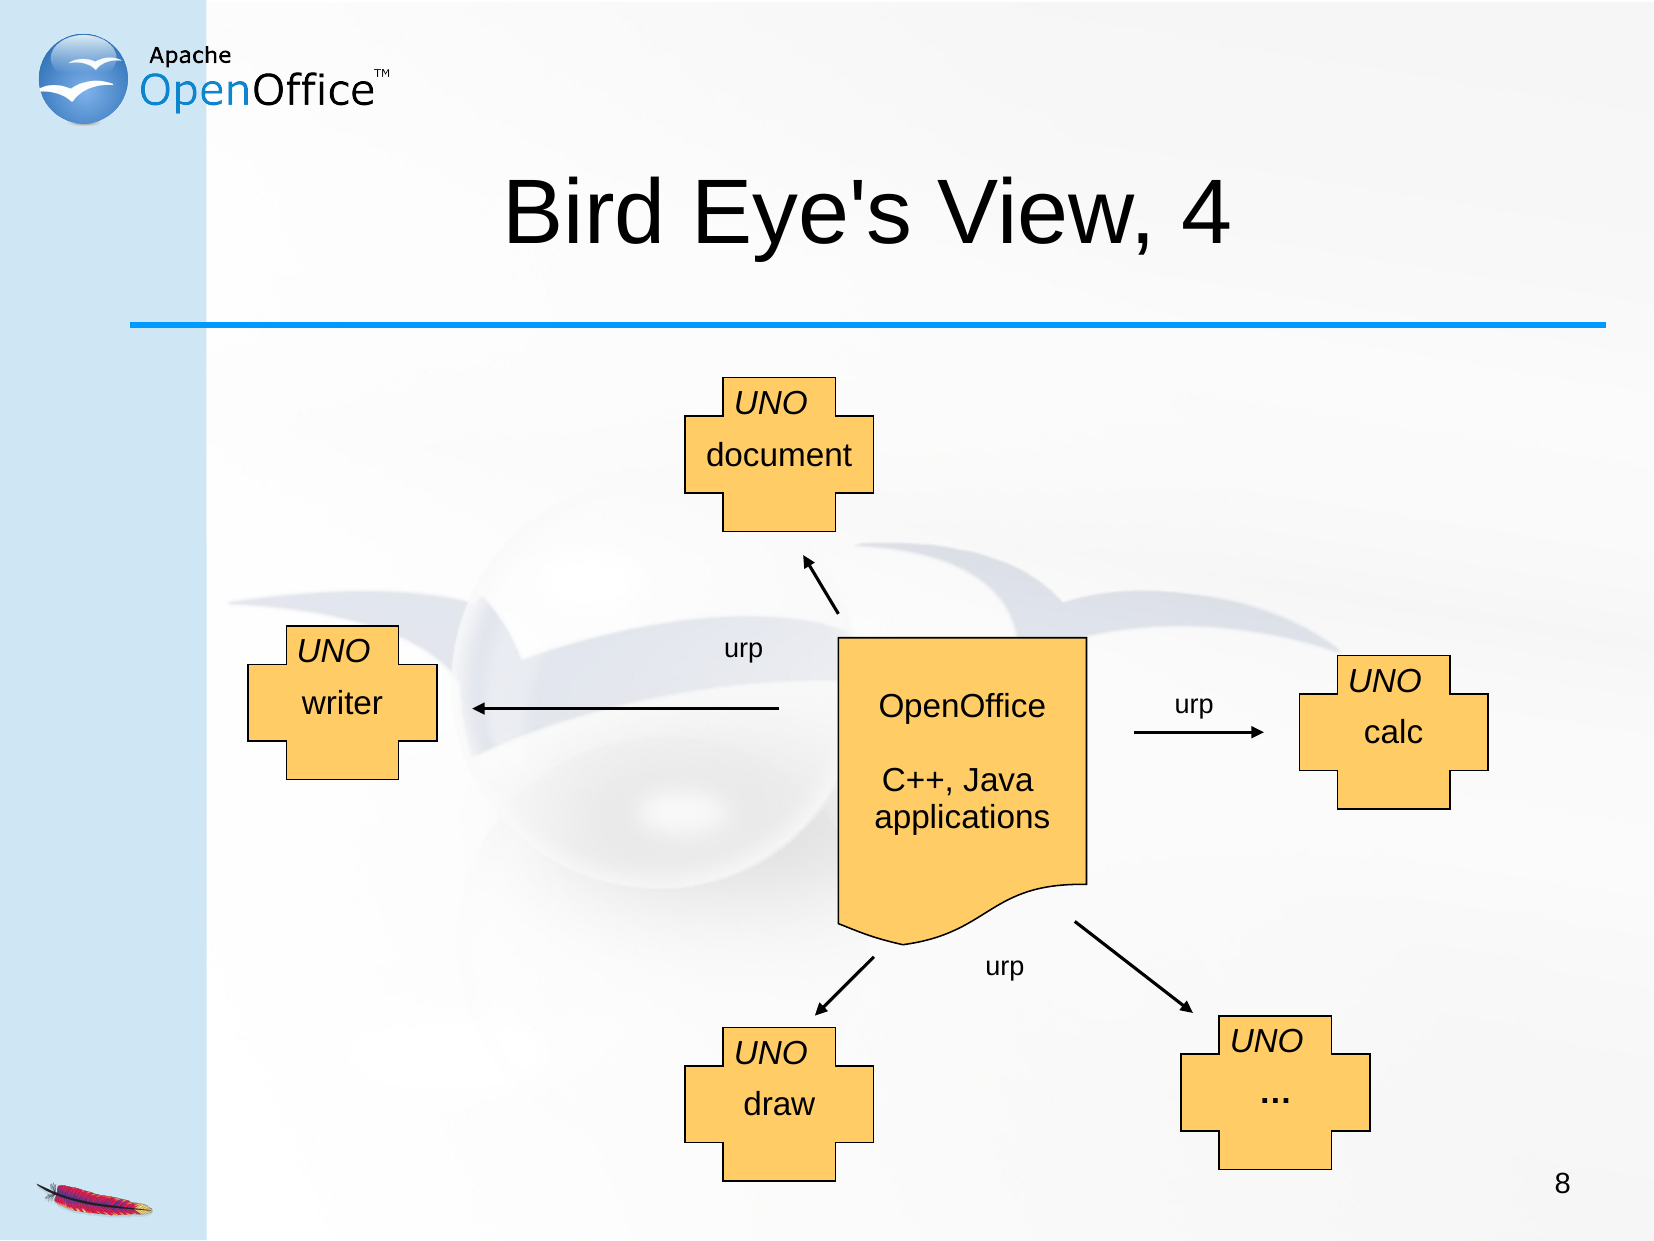

# Bird Eye's View, 4
document
UNO
writer
UNO
urp
OpenOffice
C++, Java
applications
calc
UNO
urp
urp
…
UNO
draw
UNO
8